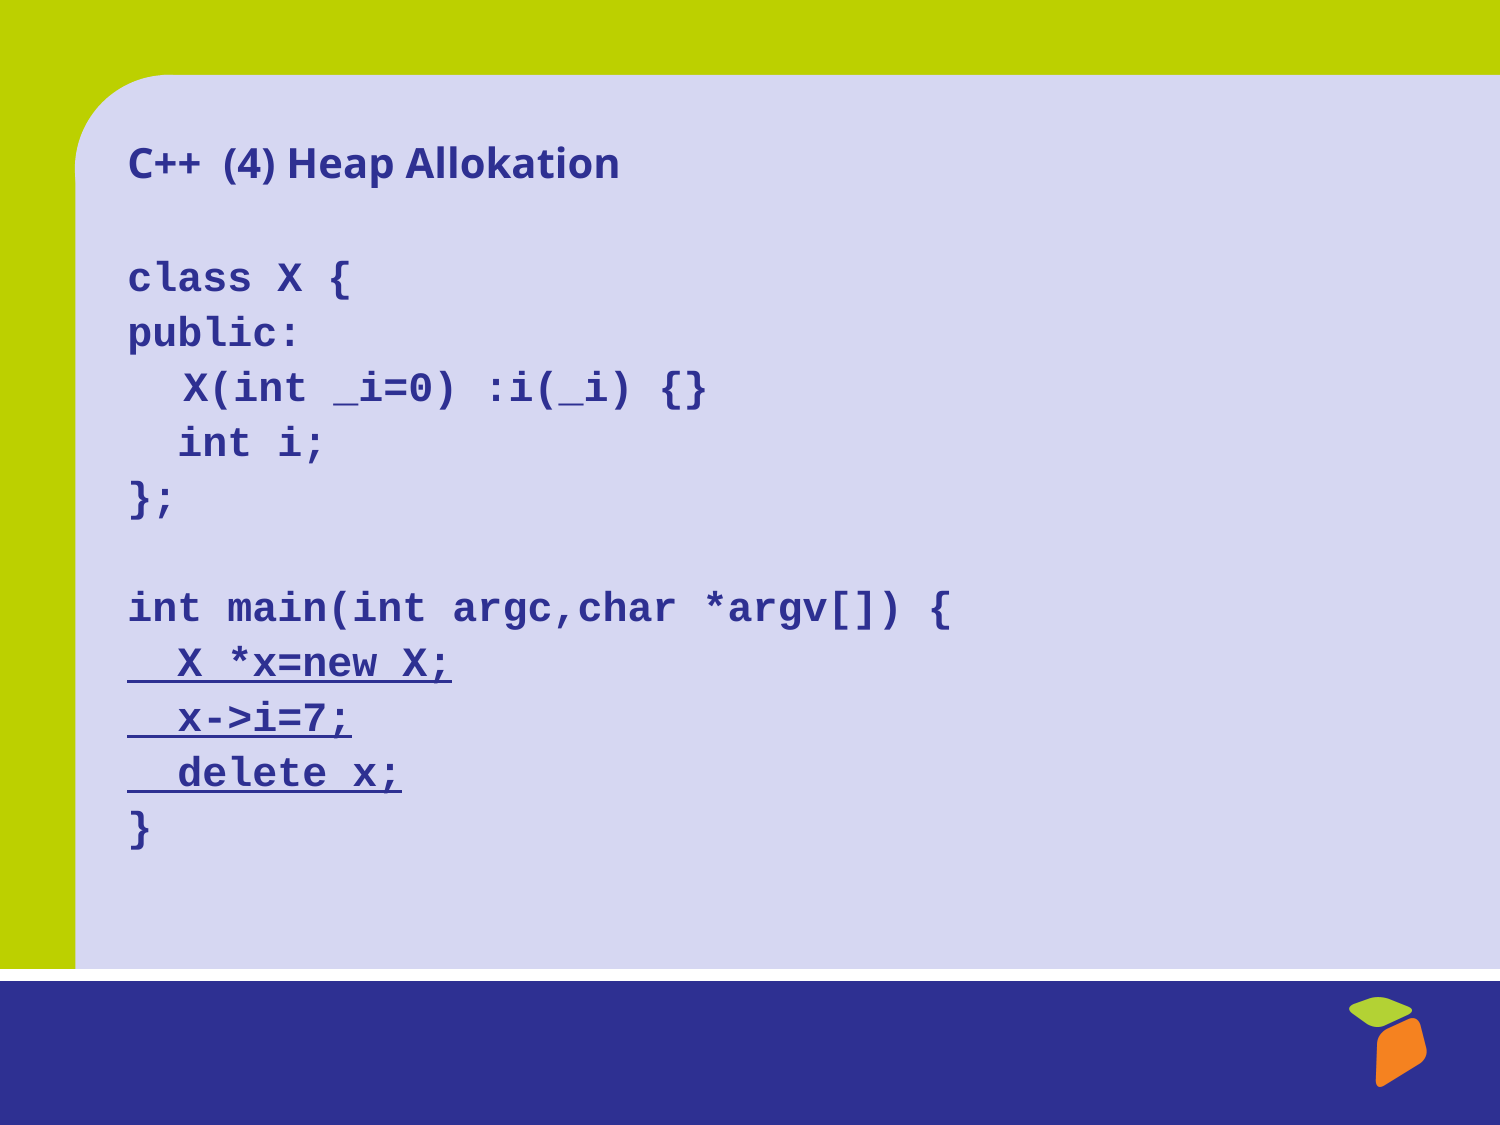

# C++ (4) Heap Allokation
class X {
public:
	X(int _i=0) :i(_i) {}
 int i;
};
int main(int argc,char *argv[]) {
 X *x=new X;
 x->i=7;
 delete x;
}